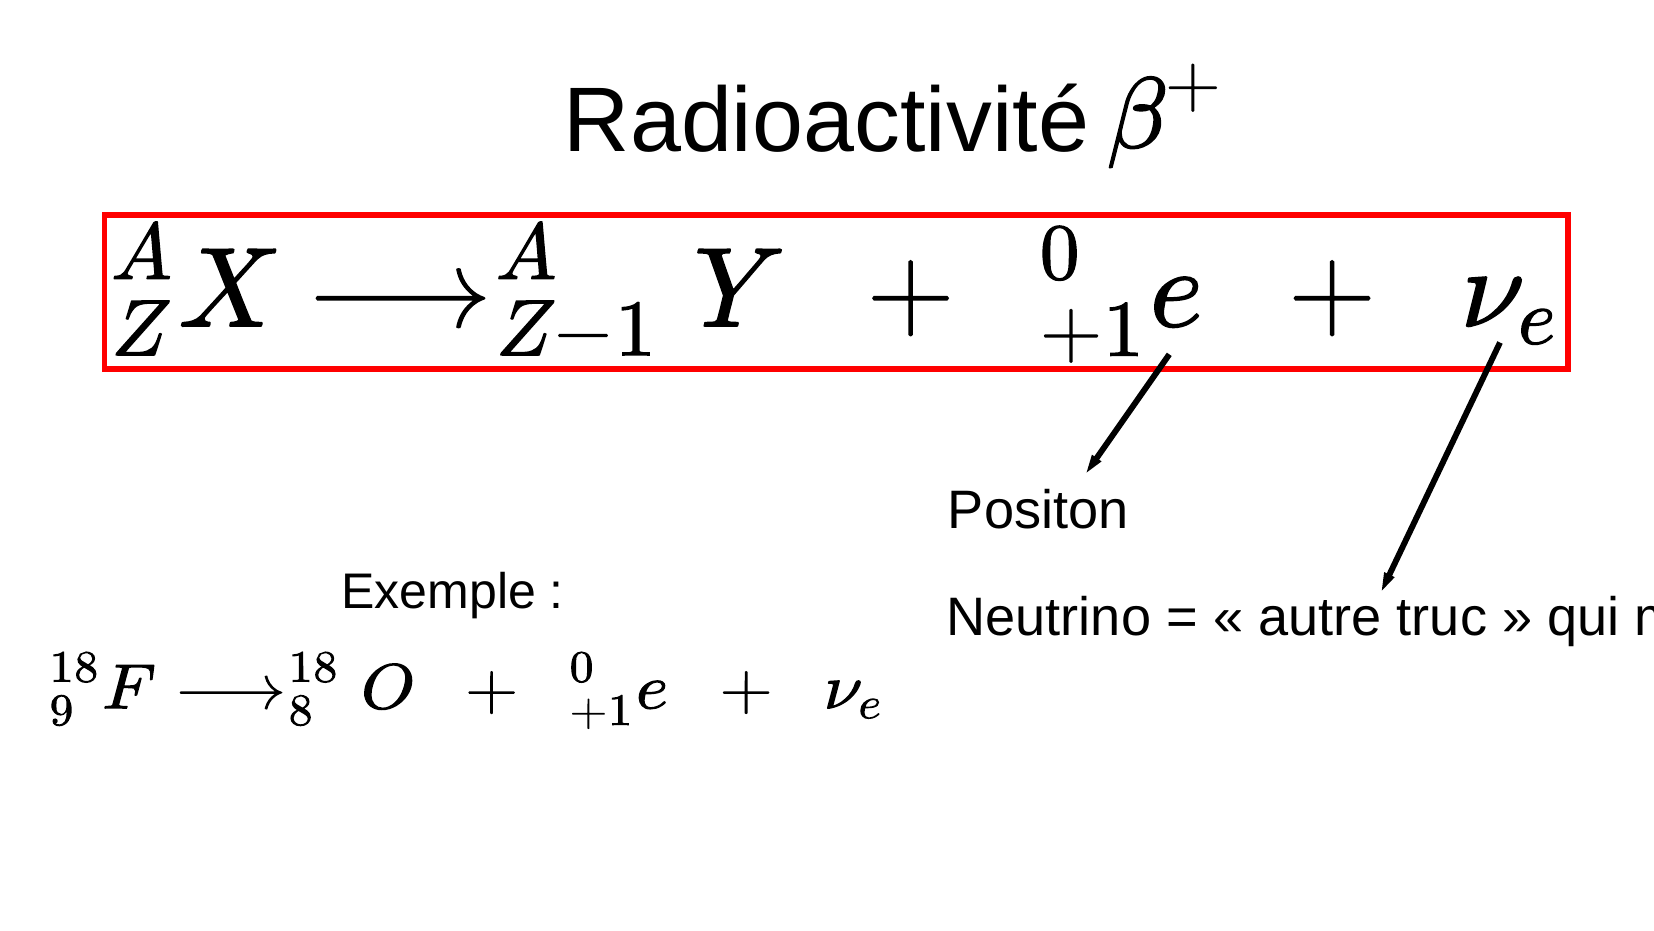

# Radioactivité
Positon
Exemple :
Neutrino = « autre truc » qui manque pour satisfaire à la conservation de l’énergie